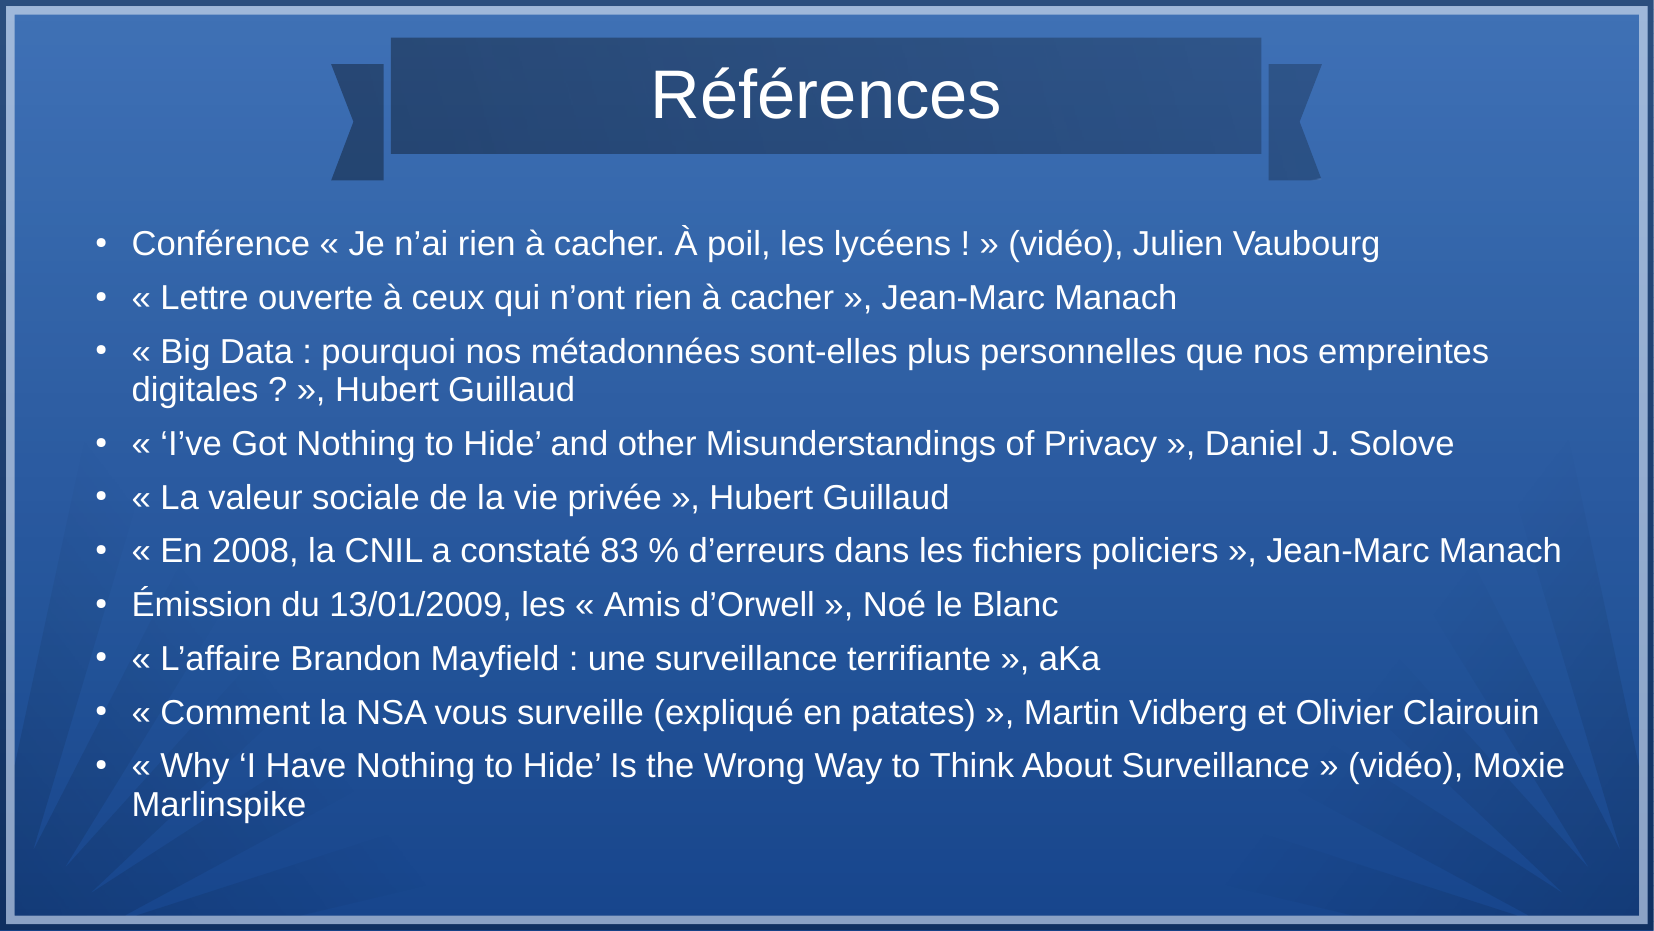

# Références
Conférence « Je n’ai rien à cacher. À poil, les lycéens ! » (vidéo), Julien Vaubourg
« Lettre ouverte à ceux qui n’ont rien à cacher », Jean-Marc Manach
« Big Data : pourquoi nos métadonnées sont-elles plus personnelles que nos empreintes digitales ? », Hubert Guillaud
« ‘I’ve Got Nothing to Hide’ and other Misunderstandings of Privacy », Daniel J. Solove
« La valeur sociale de la vie privée », Hubert Guillaud
« En 2008, la CNIL a constaté 83 % d’erreurs dans les fichiers policiers », Jean-Marc Manach
Émission du 13/01/2009, les « Amis d’Orwell », Noé le Blanc
« L’affaire Brandon Mayfield : une surveillance terrifiante », aKa
« Comment la NSA vous surveille (expliqué en patates) », Martin Vidberg et Olivier Clairouin
« Why ‘I Have Nothing to Hide’ Is the Wrong Way to Think About Surveillance » (vidéo), Moxie Marlinspike